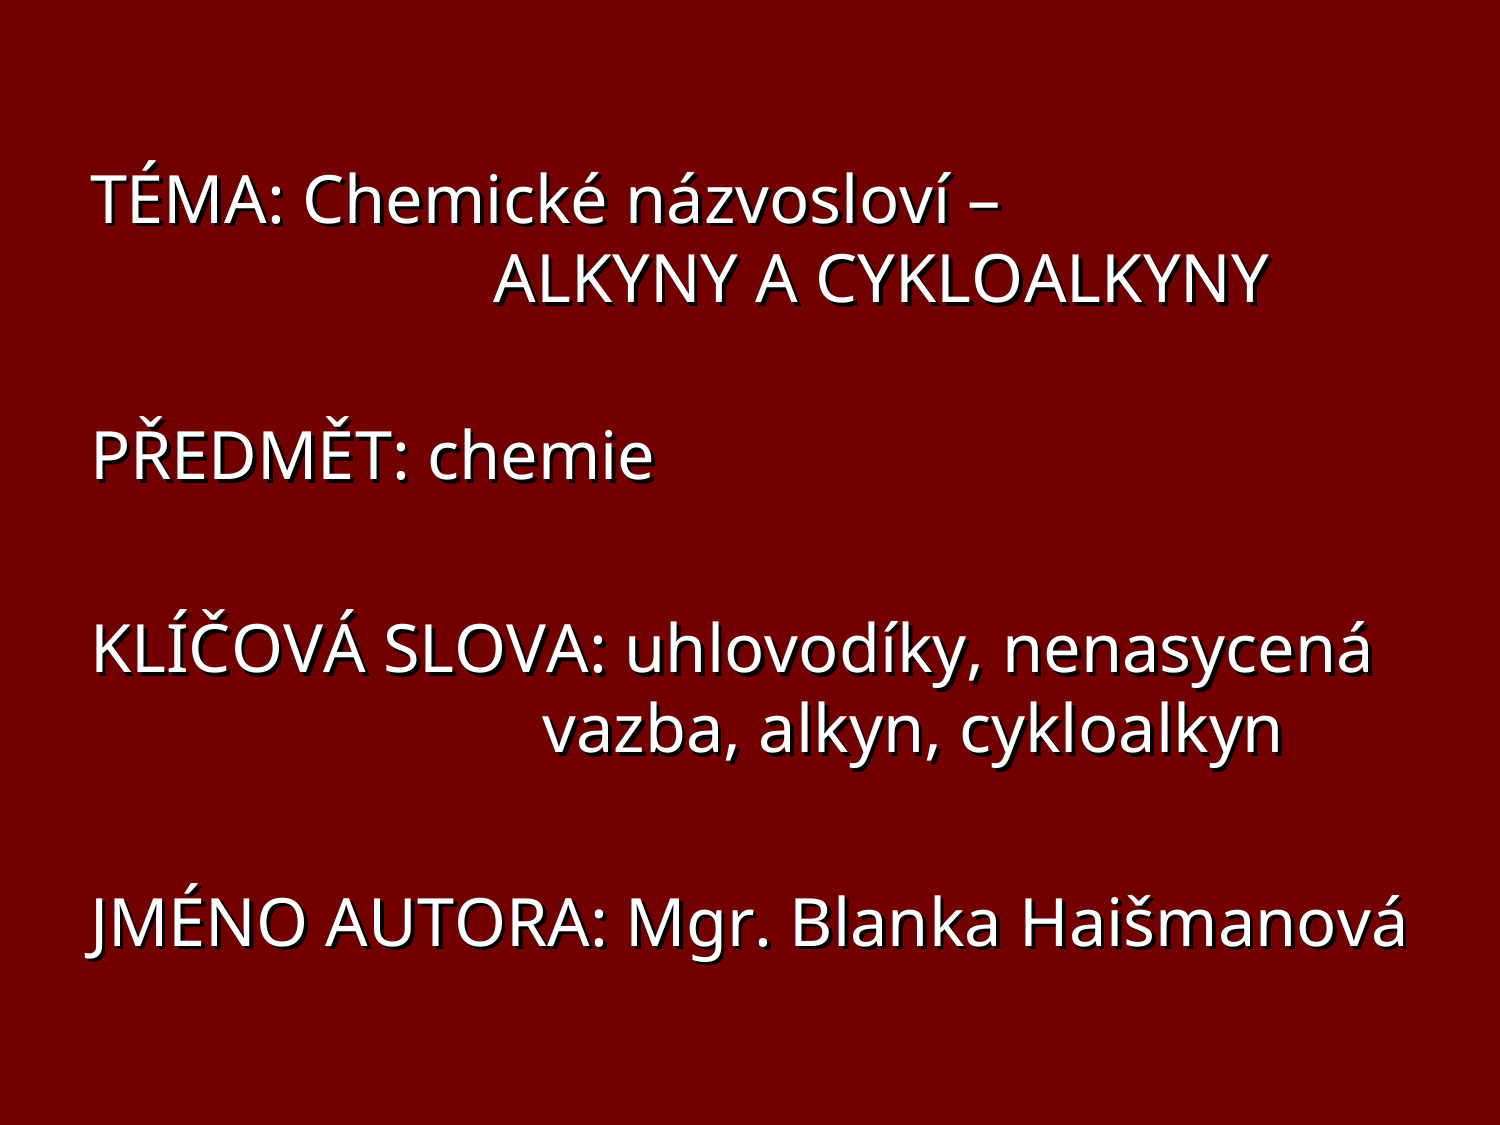

# TÉMA: Chemické názvosloví – 				 ALKYNY A CYKLOALKYNY
PŘEDMĚT: chemie
KLÍČOVÁ SLOVA: uhlovodíky, nenasycená
 vazba, alkyn, cykloalkyn
JMÉNO AUTORA: Mgr. Blanka Haišmanová